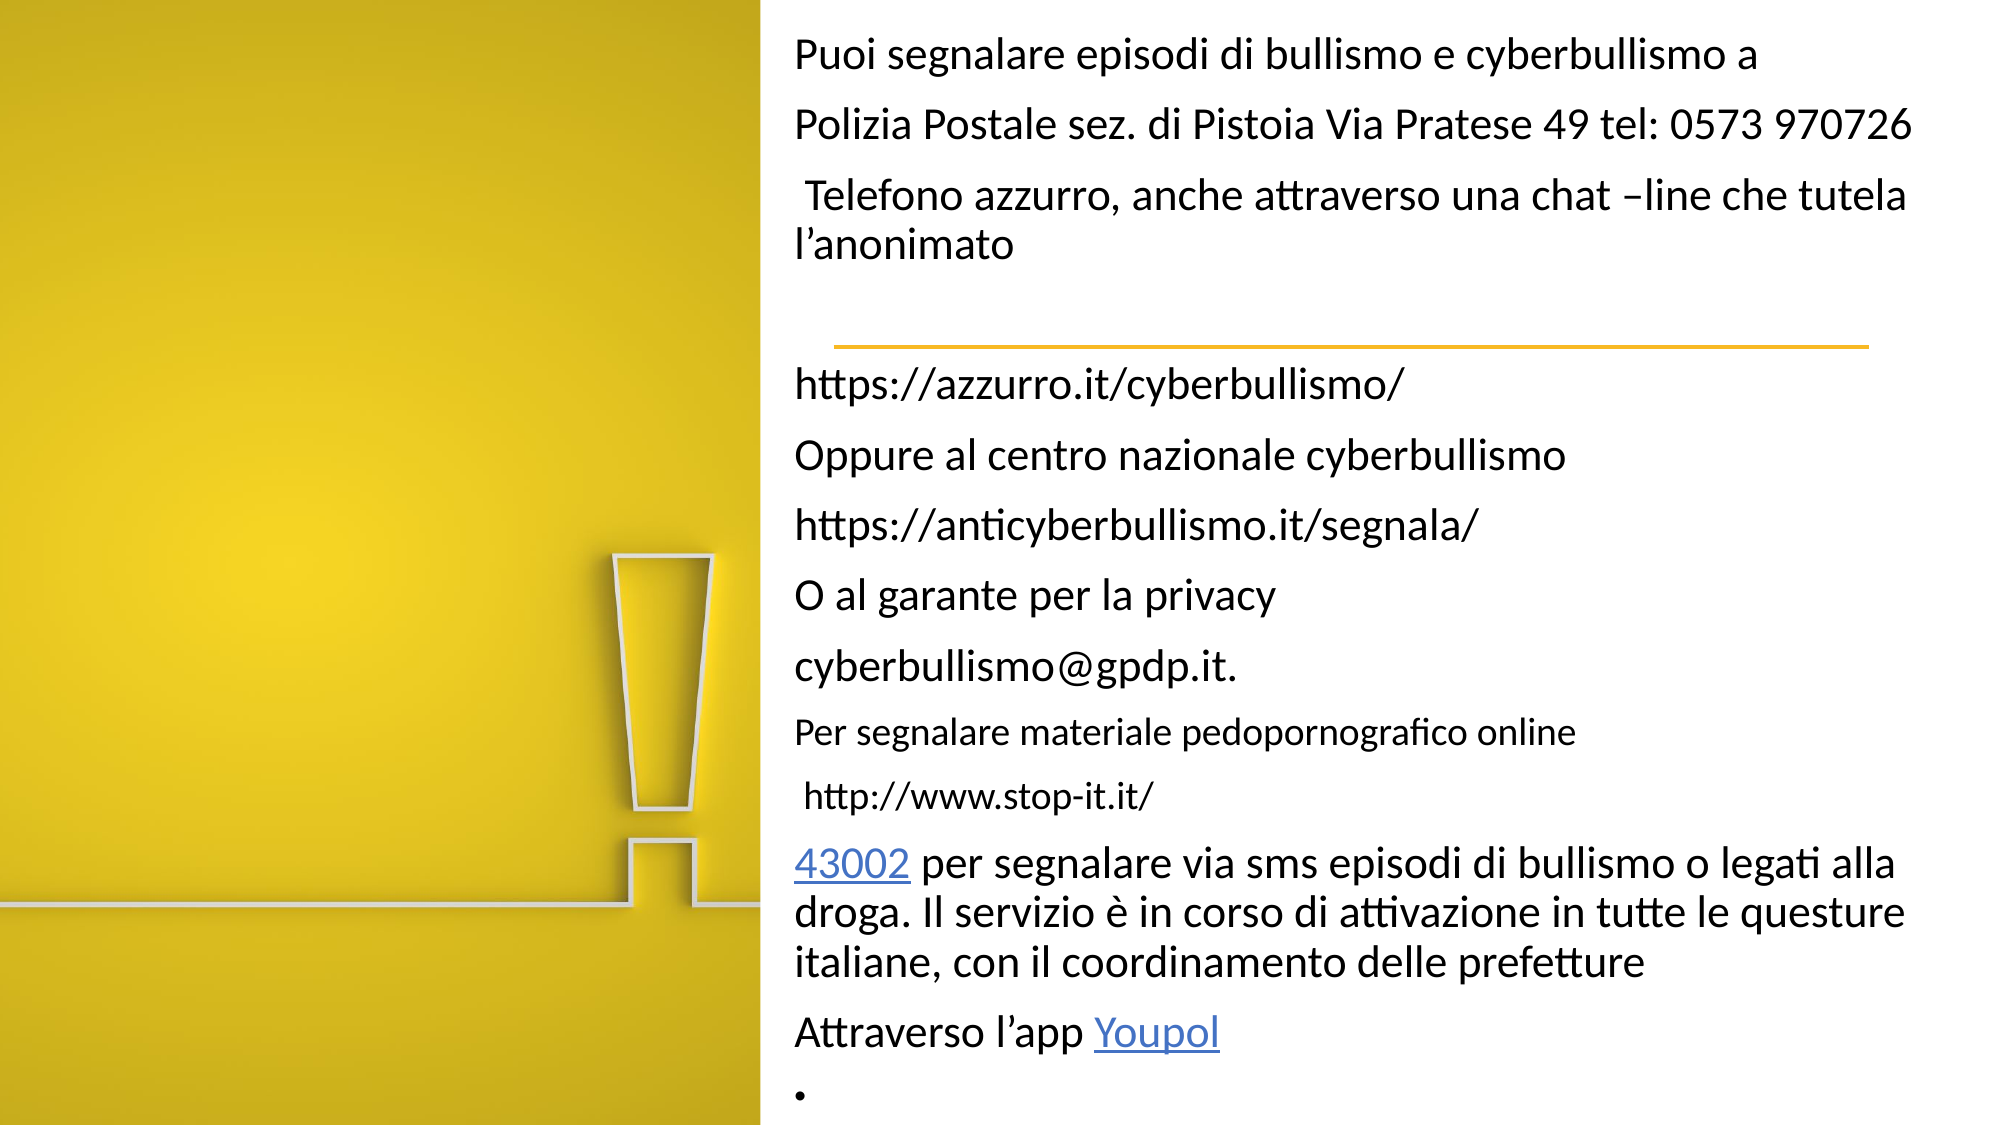

# Puoi segnalare episodi di bullismo e cyberbullismo a
Polizia Postale sez. di Pistoia Via Pratese 49 tel: 0573 970726
 Telefono azzurro, anche attraverso una chat –line che tutela l’anonimato
https://azzurro.it/cyberbullismo/
Oppure al centro nazionale cyberbullismo
https://anticyberbullismo.it/segnala/
O al garante per la privacy
cyberbullismo@gpdp.it.
Per segnalare materiale pedopornografico online
 http://www.stop-it.it/
43002 per segnalare via sms episodi di bullismo o legati alla droga. Il servizio è in corso di attivazione in tutte le questure italiane, con il coordinamento delle prefetture
Attraverso l’app Youpol